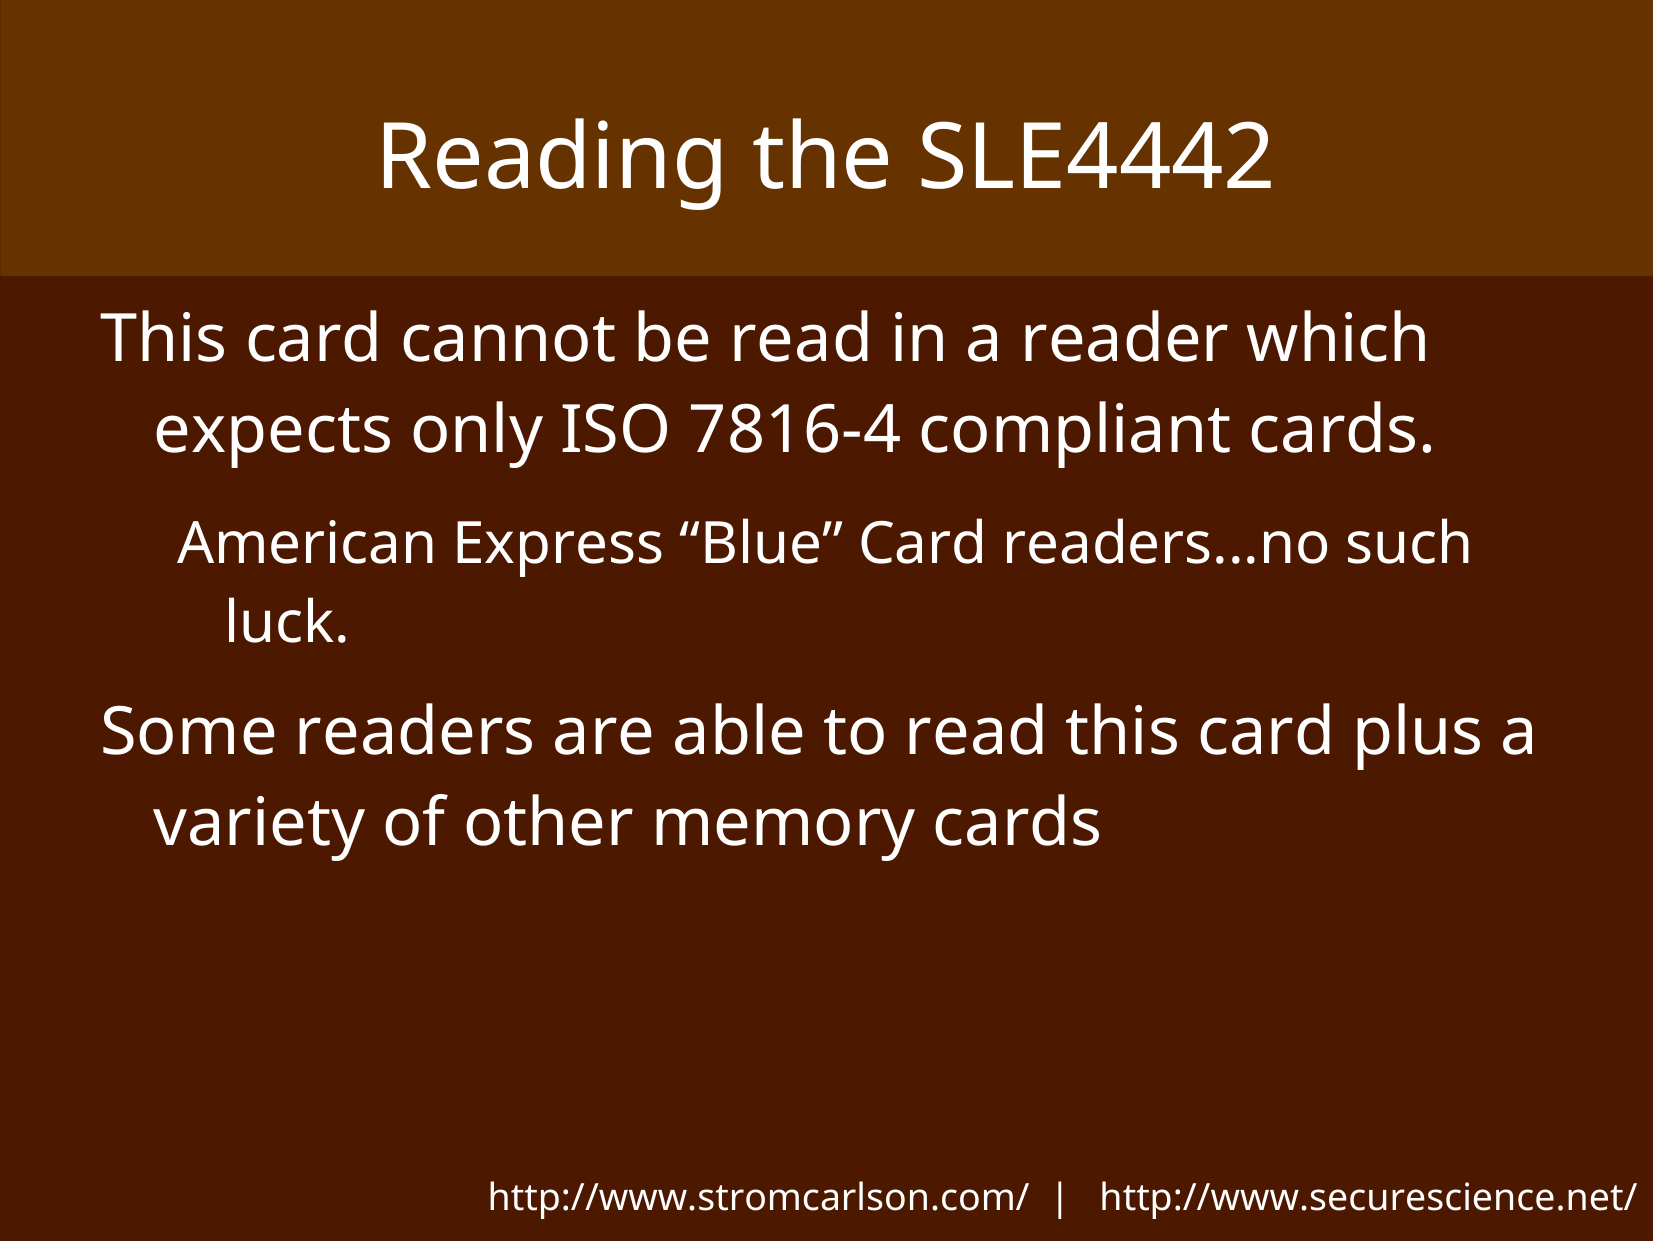

# Reading the SLE4442
This card cannot be read in a reader which expects only ISO 7816-4 compliant cards.
American Express “Blue” Card readers...no such luck.
Some readers are able to read this card plus a variety of other memory cards